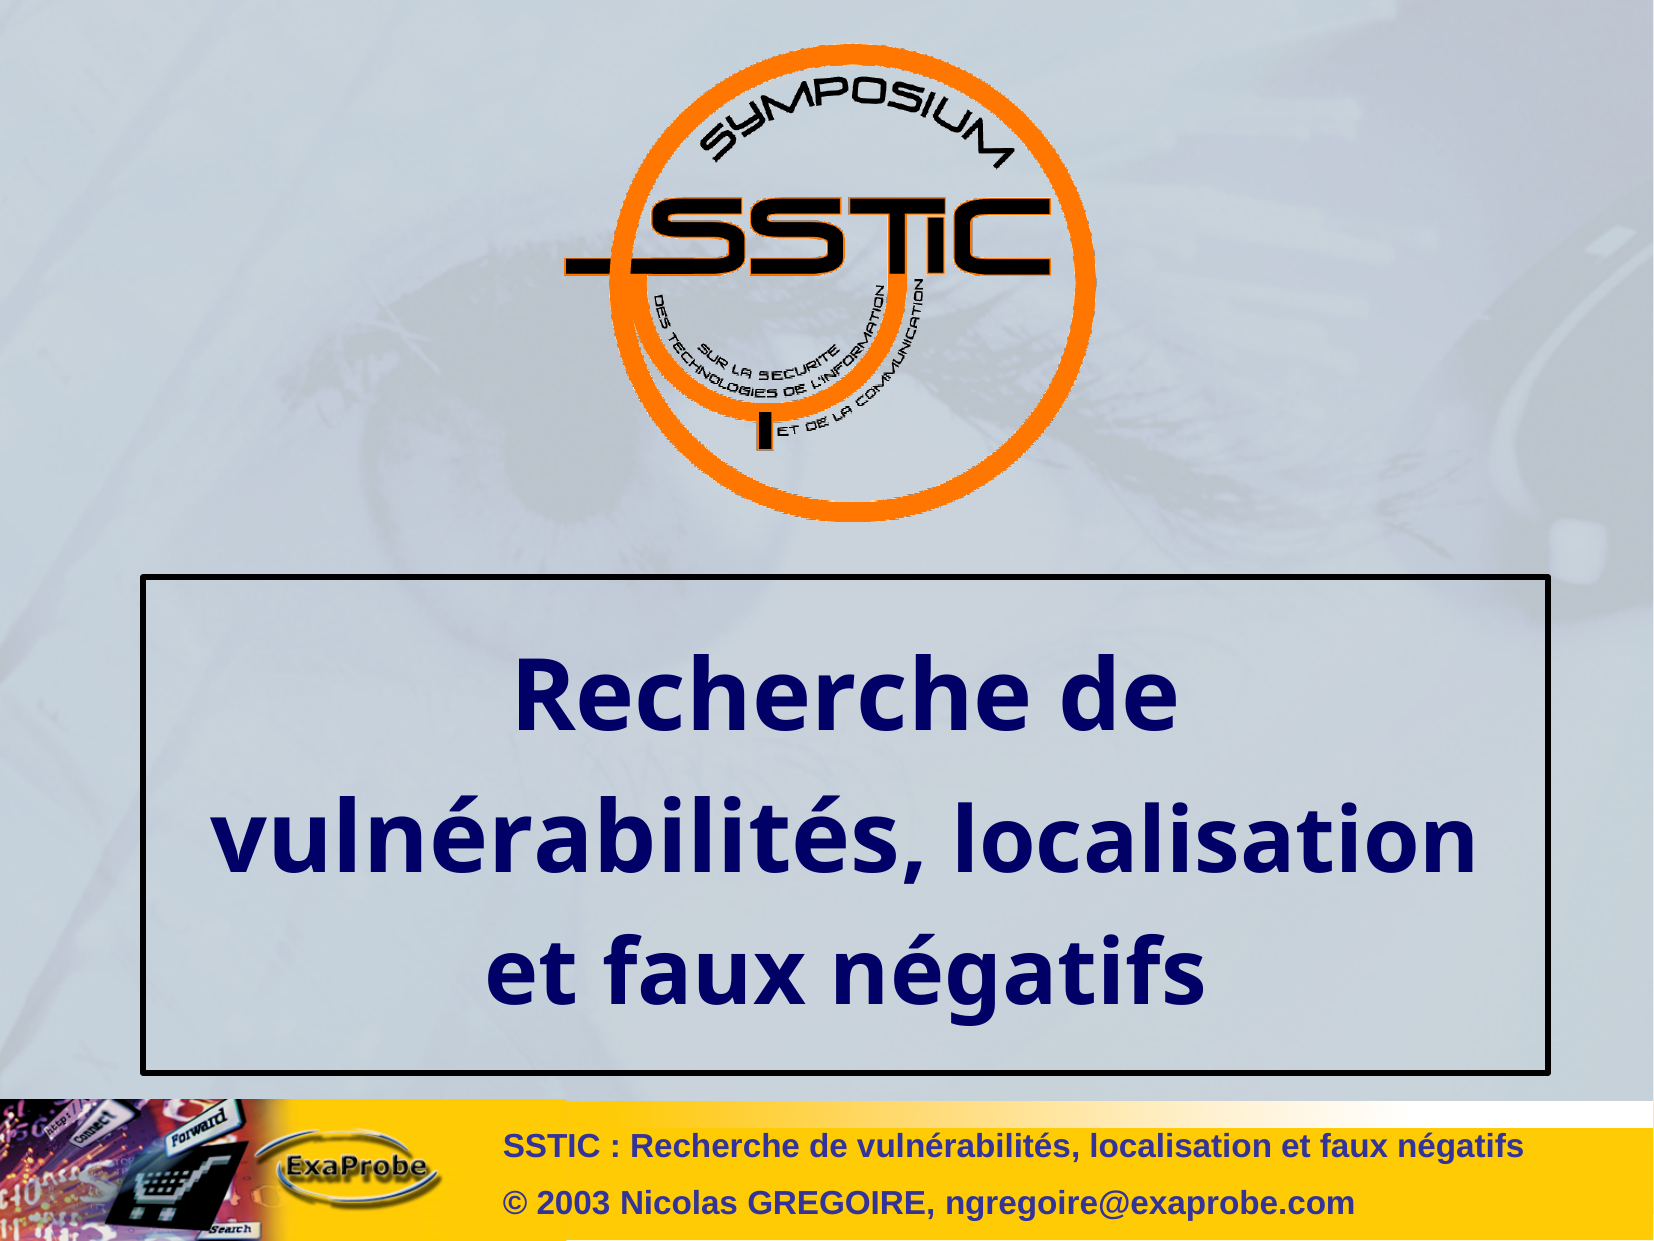

# Recherche de vulnérabilités, localisation et faux négatifs